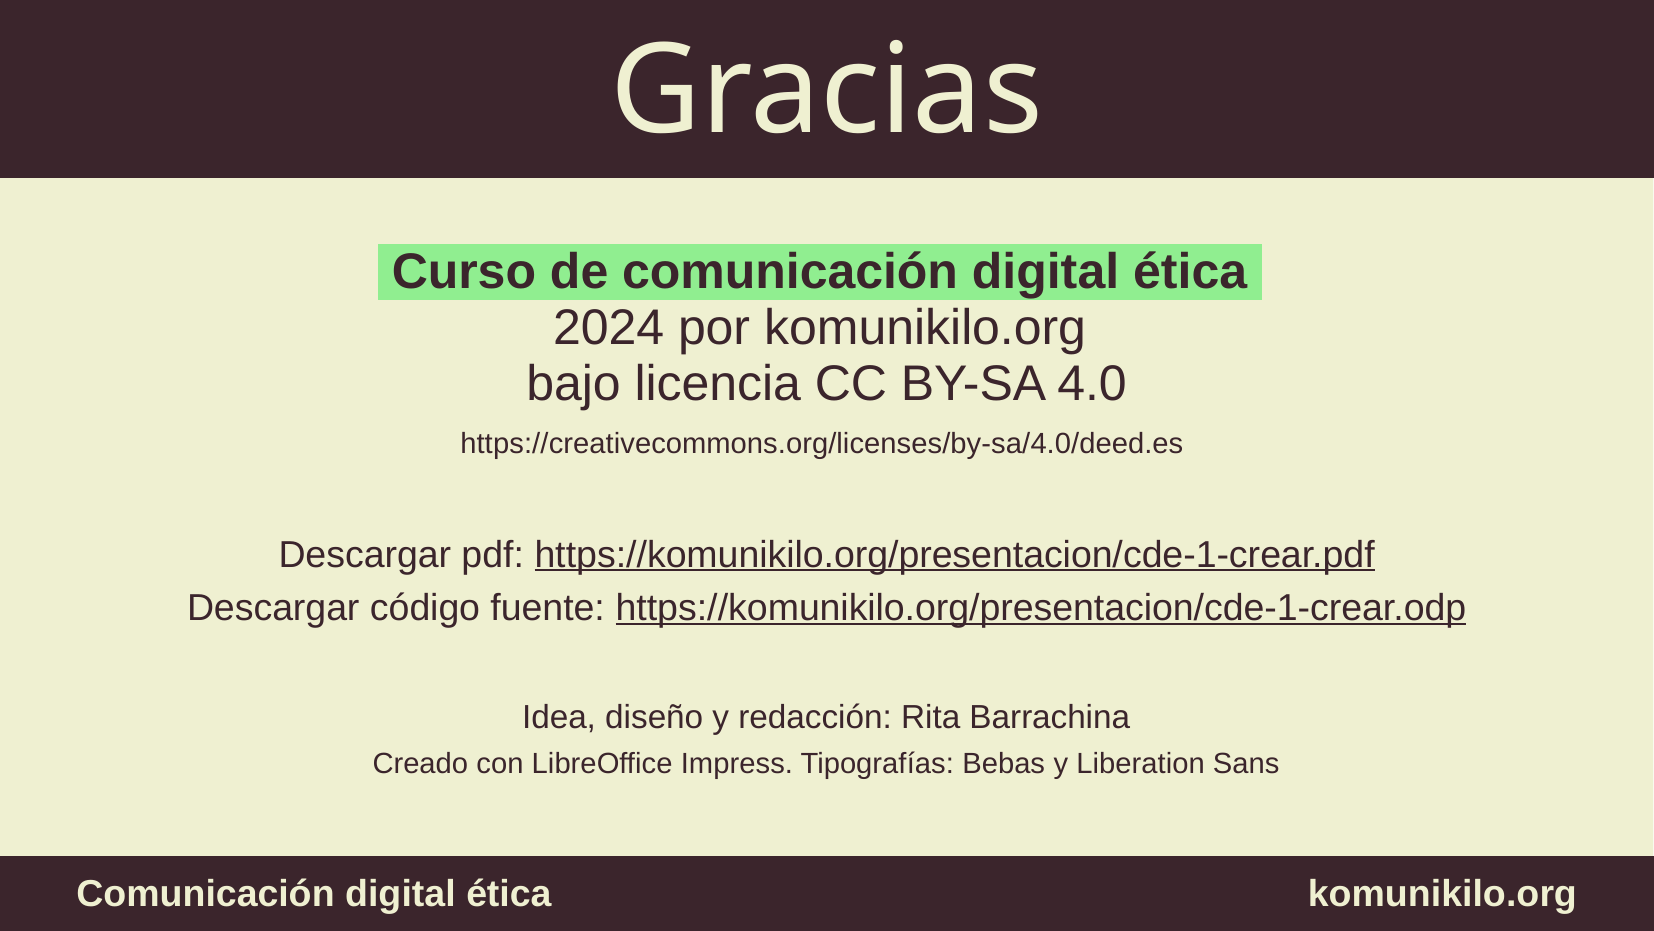

# Gracias
 Curso de comunicación digital ética
2024 por komunikilo.org
bajo licencia CC BY-SA 4.0
https://creativecommons.org/licenses/by-sa/4.0/deed.es
Descargar pdf: https://komunikilo.org/presentacion/cde-1-crear.pdf
Descargar código fuente: https://komunikilo.org/presentacion/cde-1-crear.odp
Idea, diseño y redacción: Rita Barrachina
Creado con LibreOffice Impress. Tipografías: Bebas y Liberation Sans
Comunicación digital ética komunikilo.org